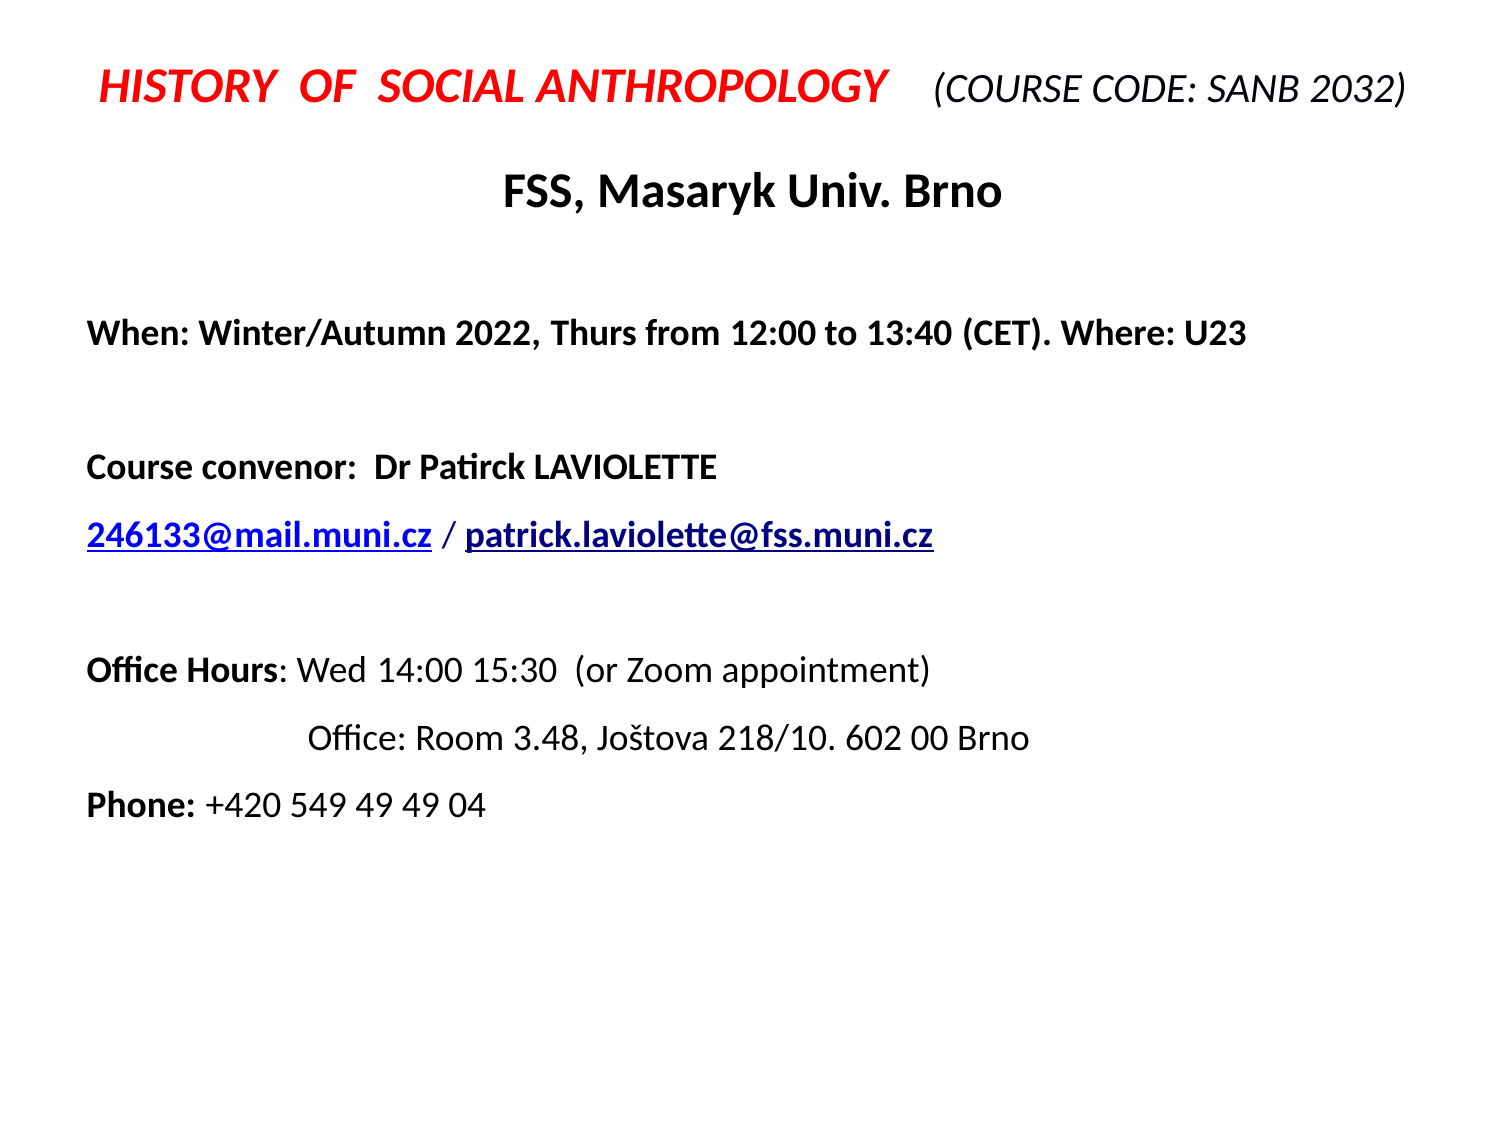

History of Social Anthropology (Course Code: SANb 2032)
FSS, Masaryk Univ. Brno
When: Winter/Autumn 2022, Thurs from 12:00 to 13:40 (CET). Where: U23
Course convenor: Dr Patirck LAVIOLETTE
246133@mail.muni.cz / patrick.laviolette@fss.muni.cz
Office Hours: Wed 14:00 15:30 (or Zoom appointment)
 Office: Room 3.48, Joštova 218/10. 602 00 Brno
Phone: +420 549 49 49 04